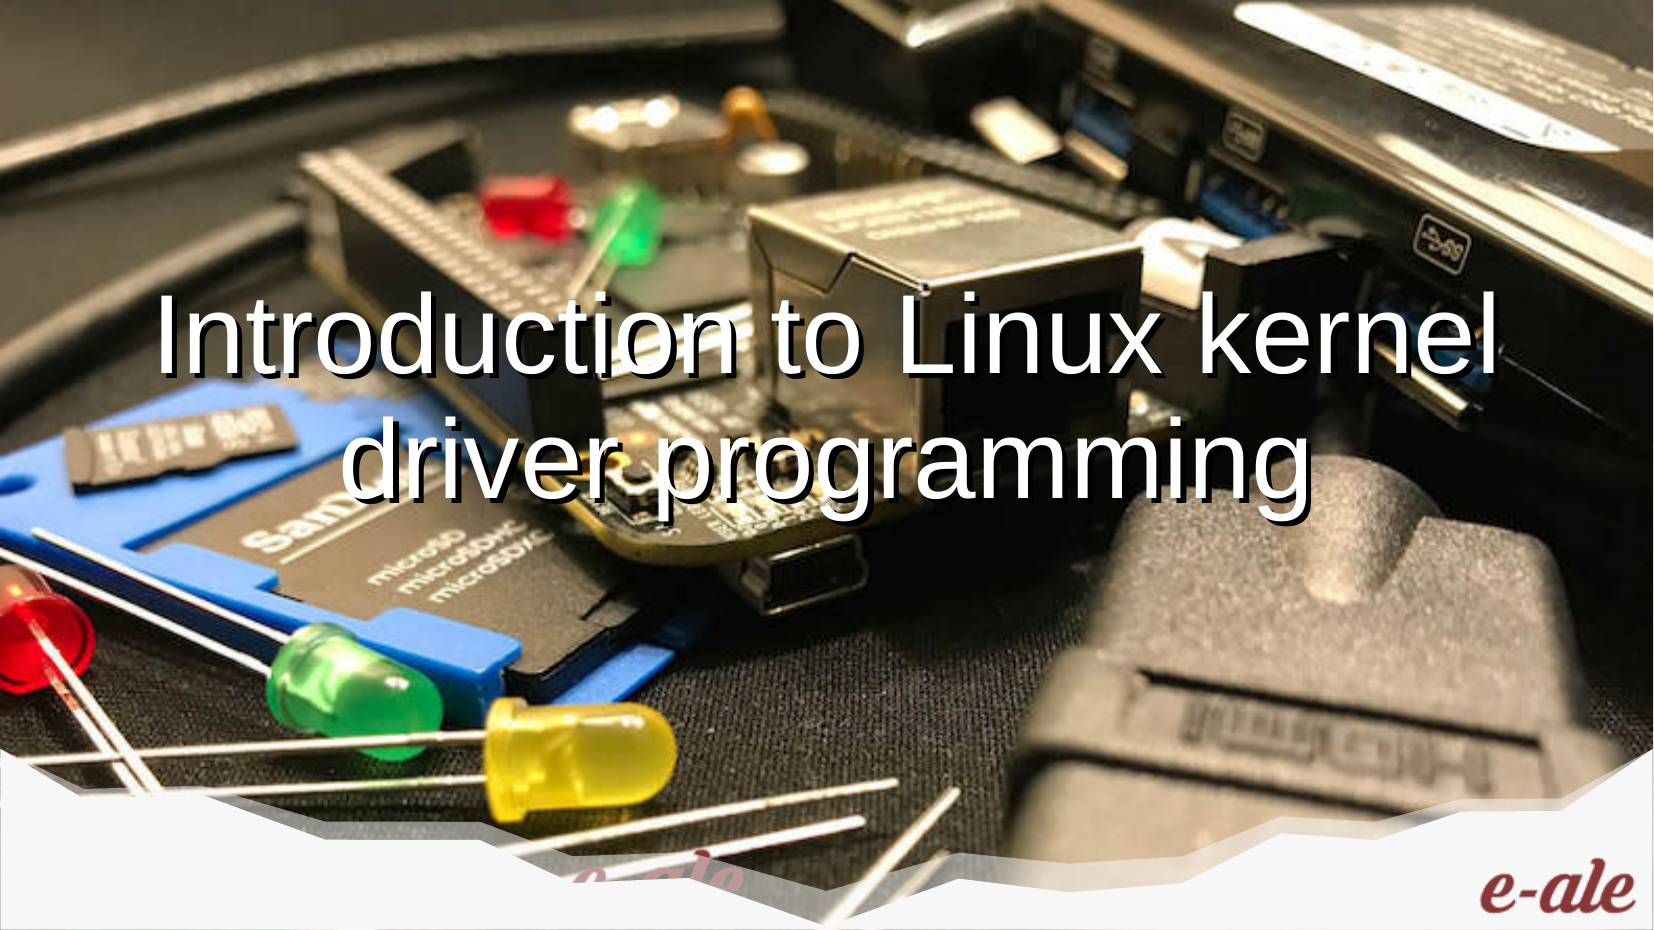

# Introduction to Linux kernel driver programming